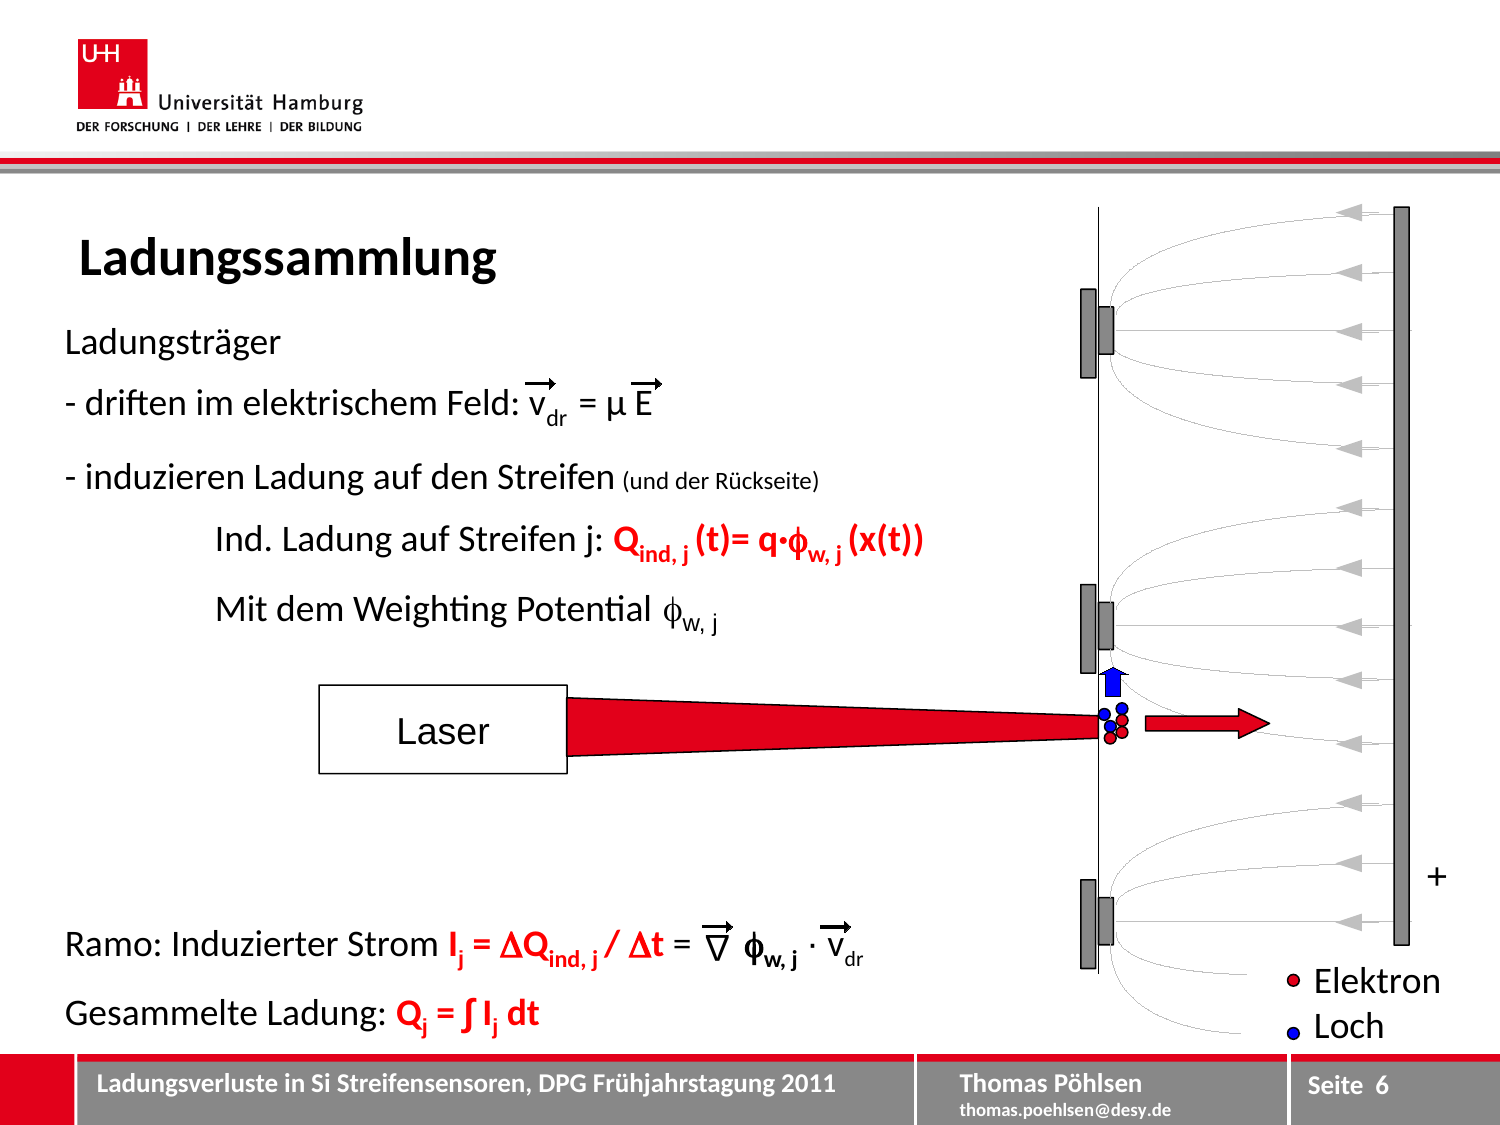

# Ladungssammlung
Ladungsträger
- driften im elektrischem Feld: vdr = µ E
- induzieren Ladung auf den Streifen (und der Rückseite)
	Ind. Ladung auf Streifen j: Qind, j (t)= q·w, j (x(t))
	Mit dem Weighting Potential w, j
Ramo: Induzierter Strom Ij = DQind, j / Dt = w, j · vdr
Gesammelte Ladung: Qj = ∫ Ij dt
Laser
+
∆
Elektron
Loch